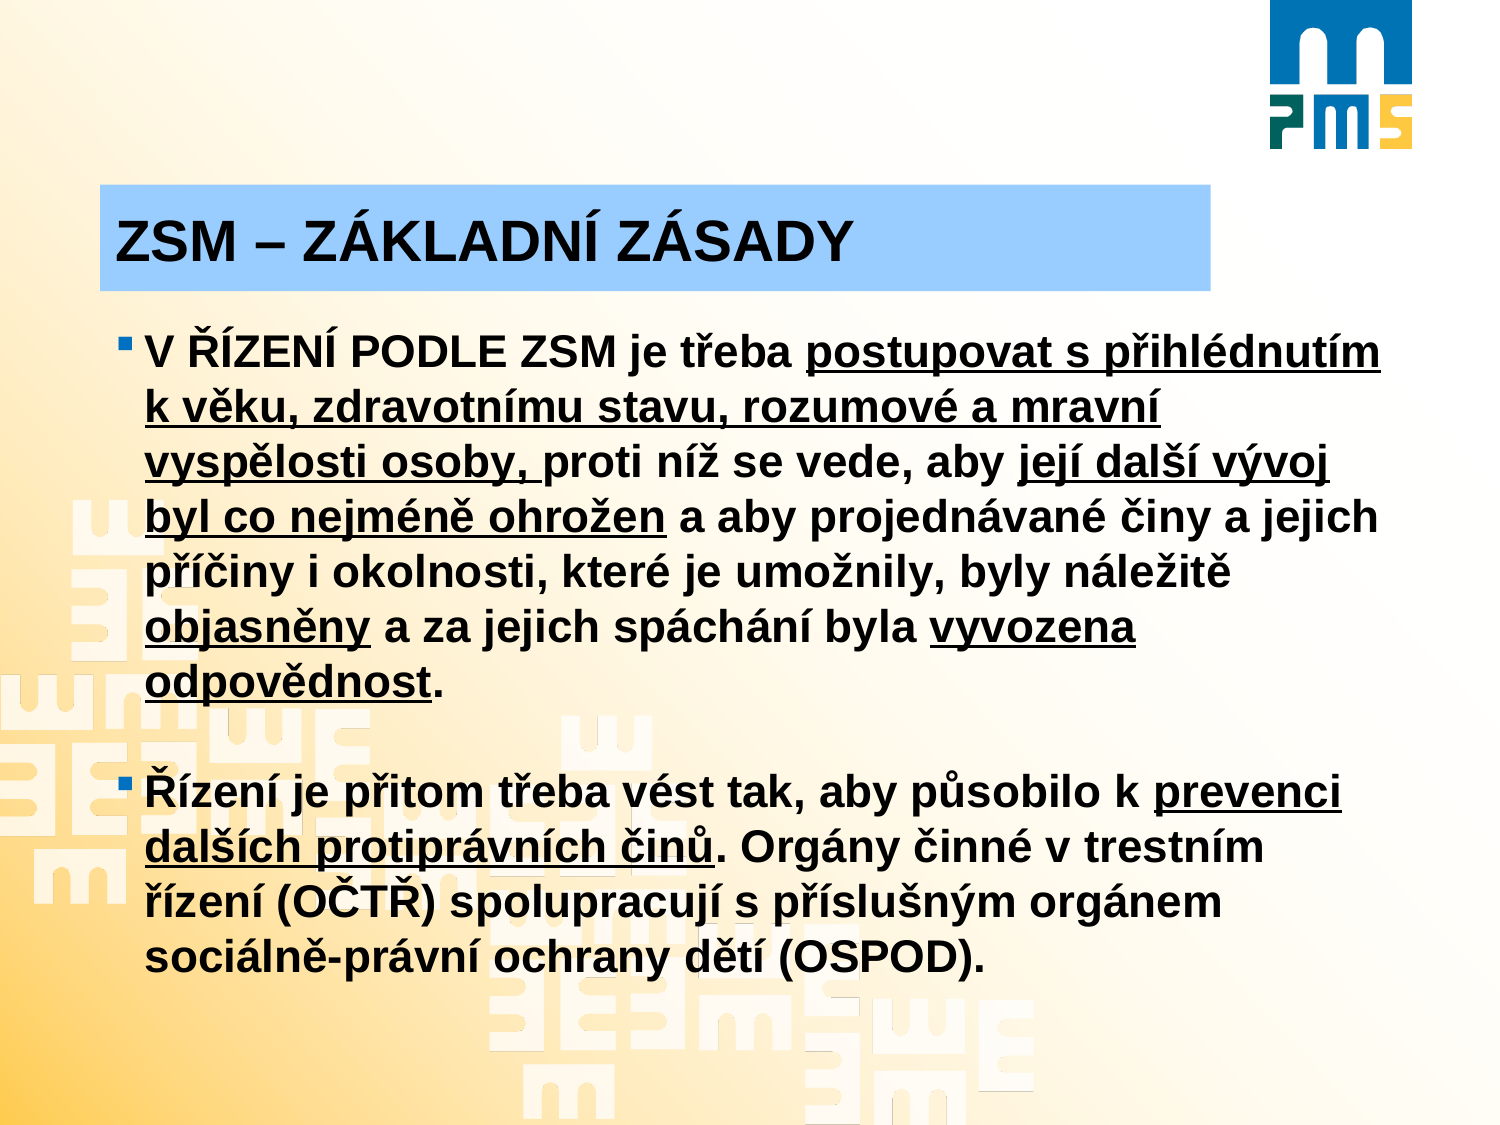

# ZSM – ZÁKLADNÍ ZÁSADY
V ŘÍZENÍ PODLE ZSM je třeba postupovat s přihlédnutím k věku, zdravotnímu stavu, rozumové a mravní vyspělosti osoby, proti níž se vede, aby její další vývoj byl co nejméně ohrožen a aby projednávané činy a jejich příčiny i okolnosti, které je umožnily, byly náležitě objasněny a za jejich spáchání byla vyvozena odpovědnost.
Řízení je přitom třeba vést tak, aby působilo k prevenci dalších protiprávních činů. Orgány činné v trestním řízení (OČTŘ) spolupracují s příslušným orgánem sociálně-právní ochrany dětí (OSPOD).